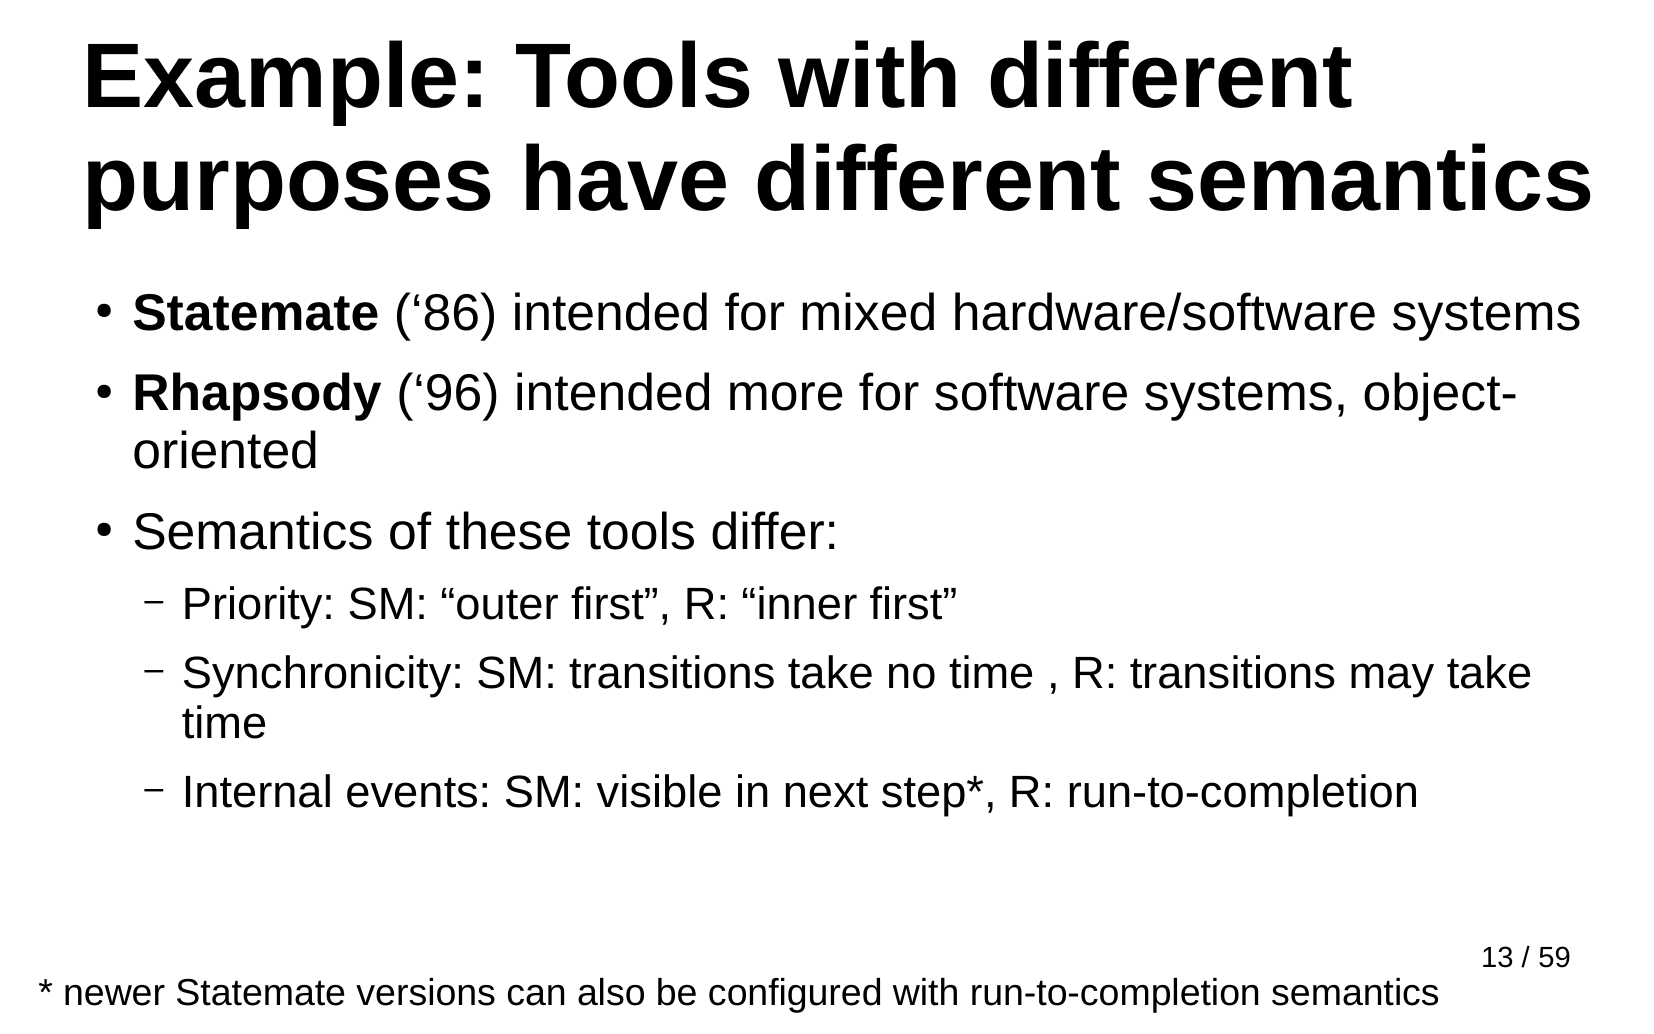

# Example: Tools with different purposes have different semantics
Statemate (‘86) intended for mixed hardware/software systems
Rhapsody (‘96) intended more for software systems, object-oriented
Semantics of these tools differ:
Priority: SM: “outer first”, R: “inner first”
Synchronicity: SM: transitions take no time , R: transitions may take time
Internal events: SM: visible in next step*, R: run-to-completion
13
* newer Statemate versions can also be configured with run-to-completion semantics